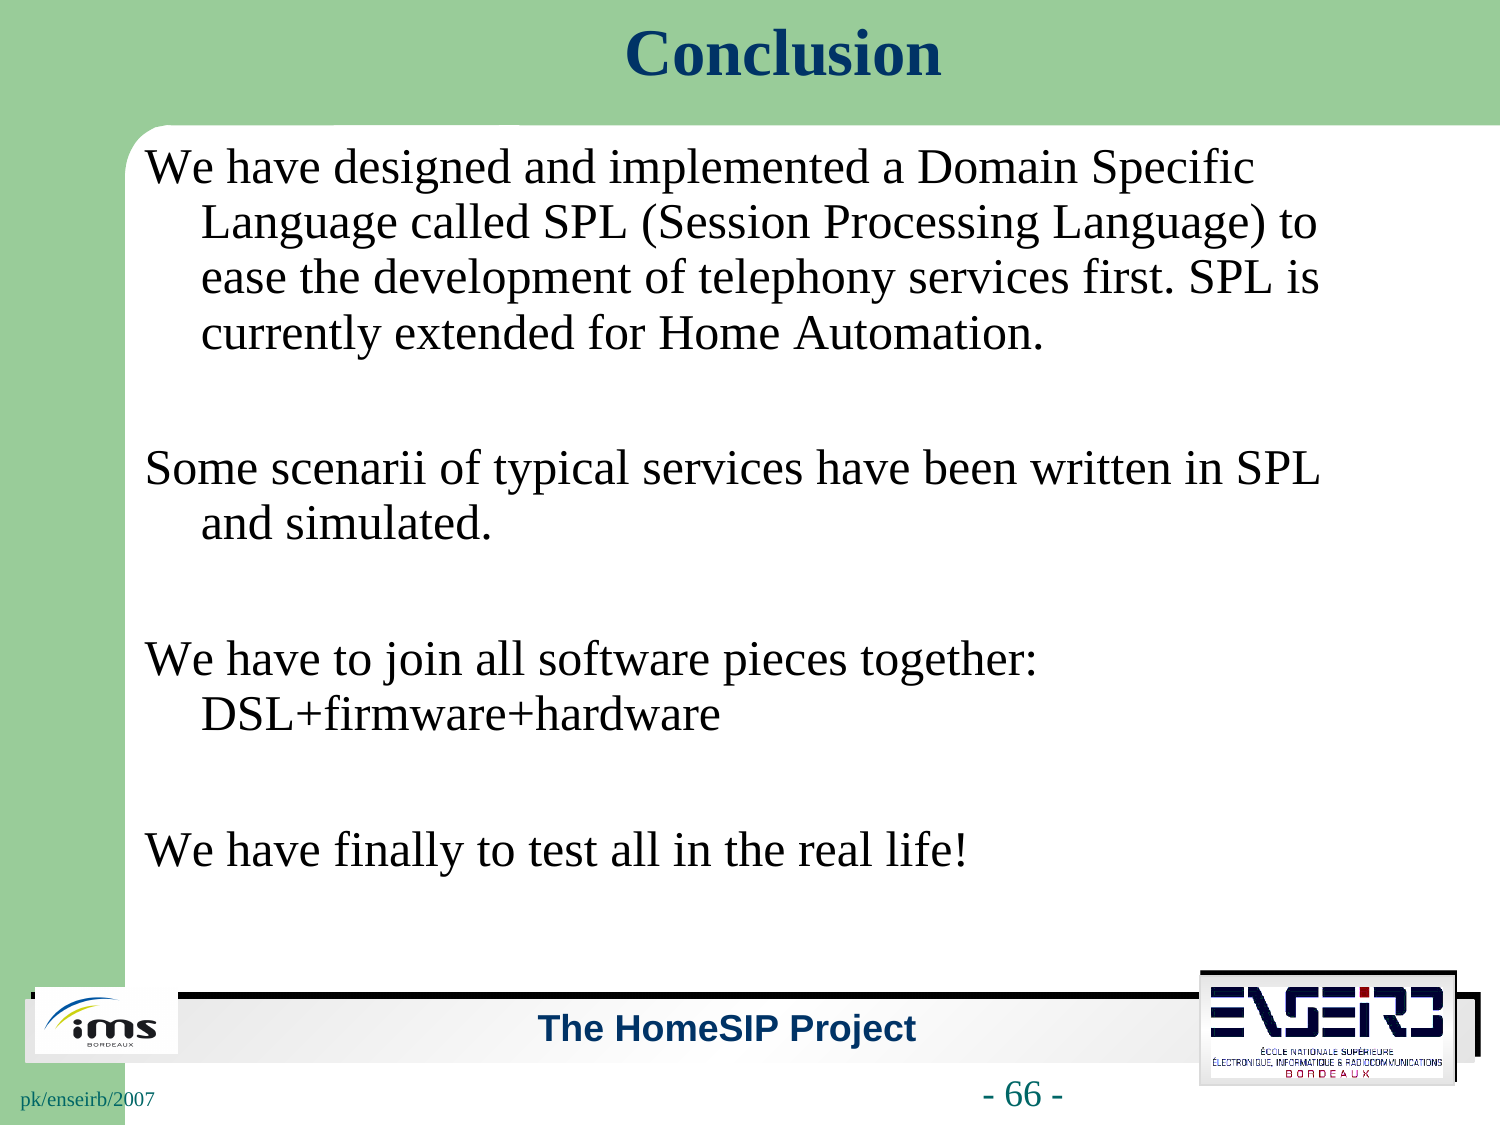

Conclusion
We have designed and implemented a Domain Specific Language called SPL (Session Processing Language) to ease the development of telephony services first. SPL is currently extended for Home Automation.
Some scenarii of typical services have been written in SPL and simulated.
We have to join all software pieces together: DSL+firmware+hardware
We have finally to test all in the real life!